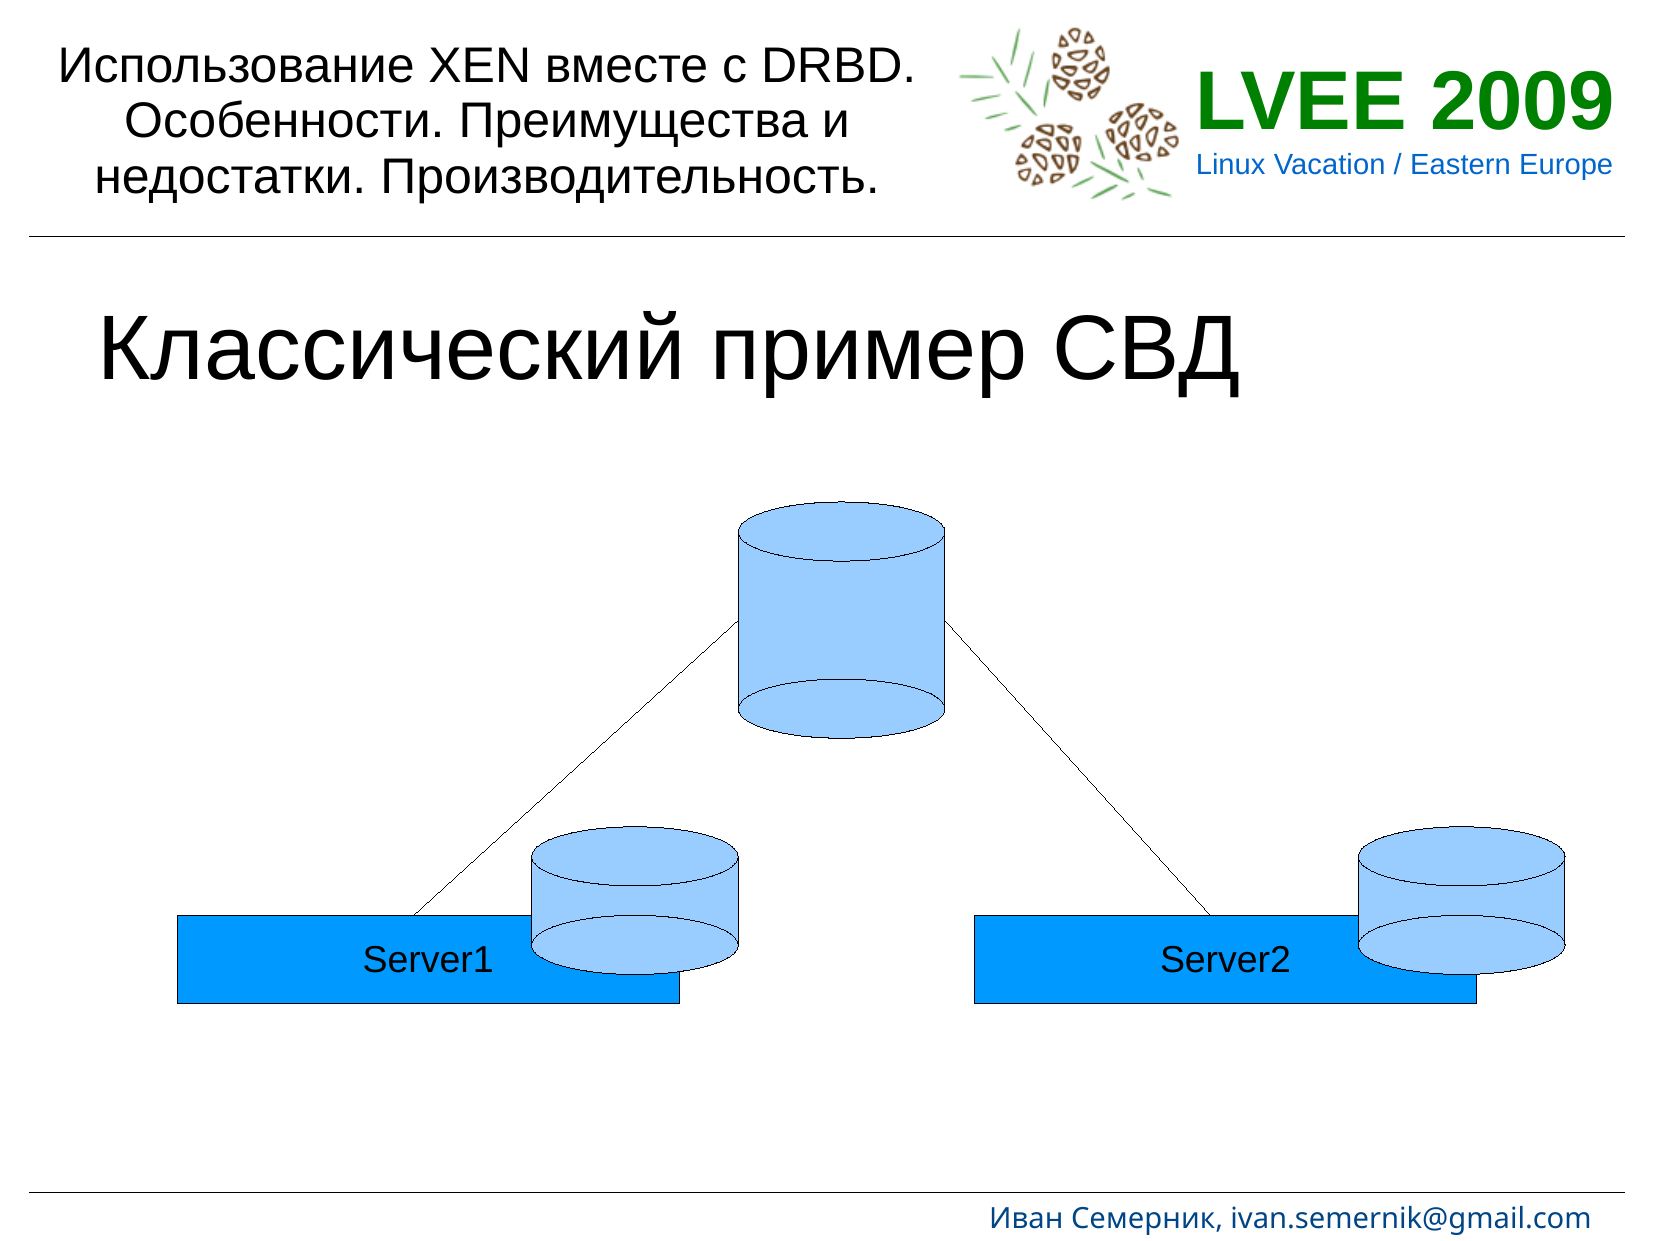

Использование XEN вместе с DRBD. Особенности. Преимущества и недостатки. Производительность.
LVEE 2009
Linux Vacation / Eastern Europe
Классический пример СВД
Server1
Server2
Иван Семерник, ivan.semernik@gmail.com